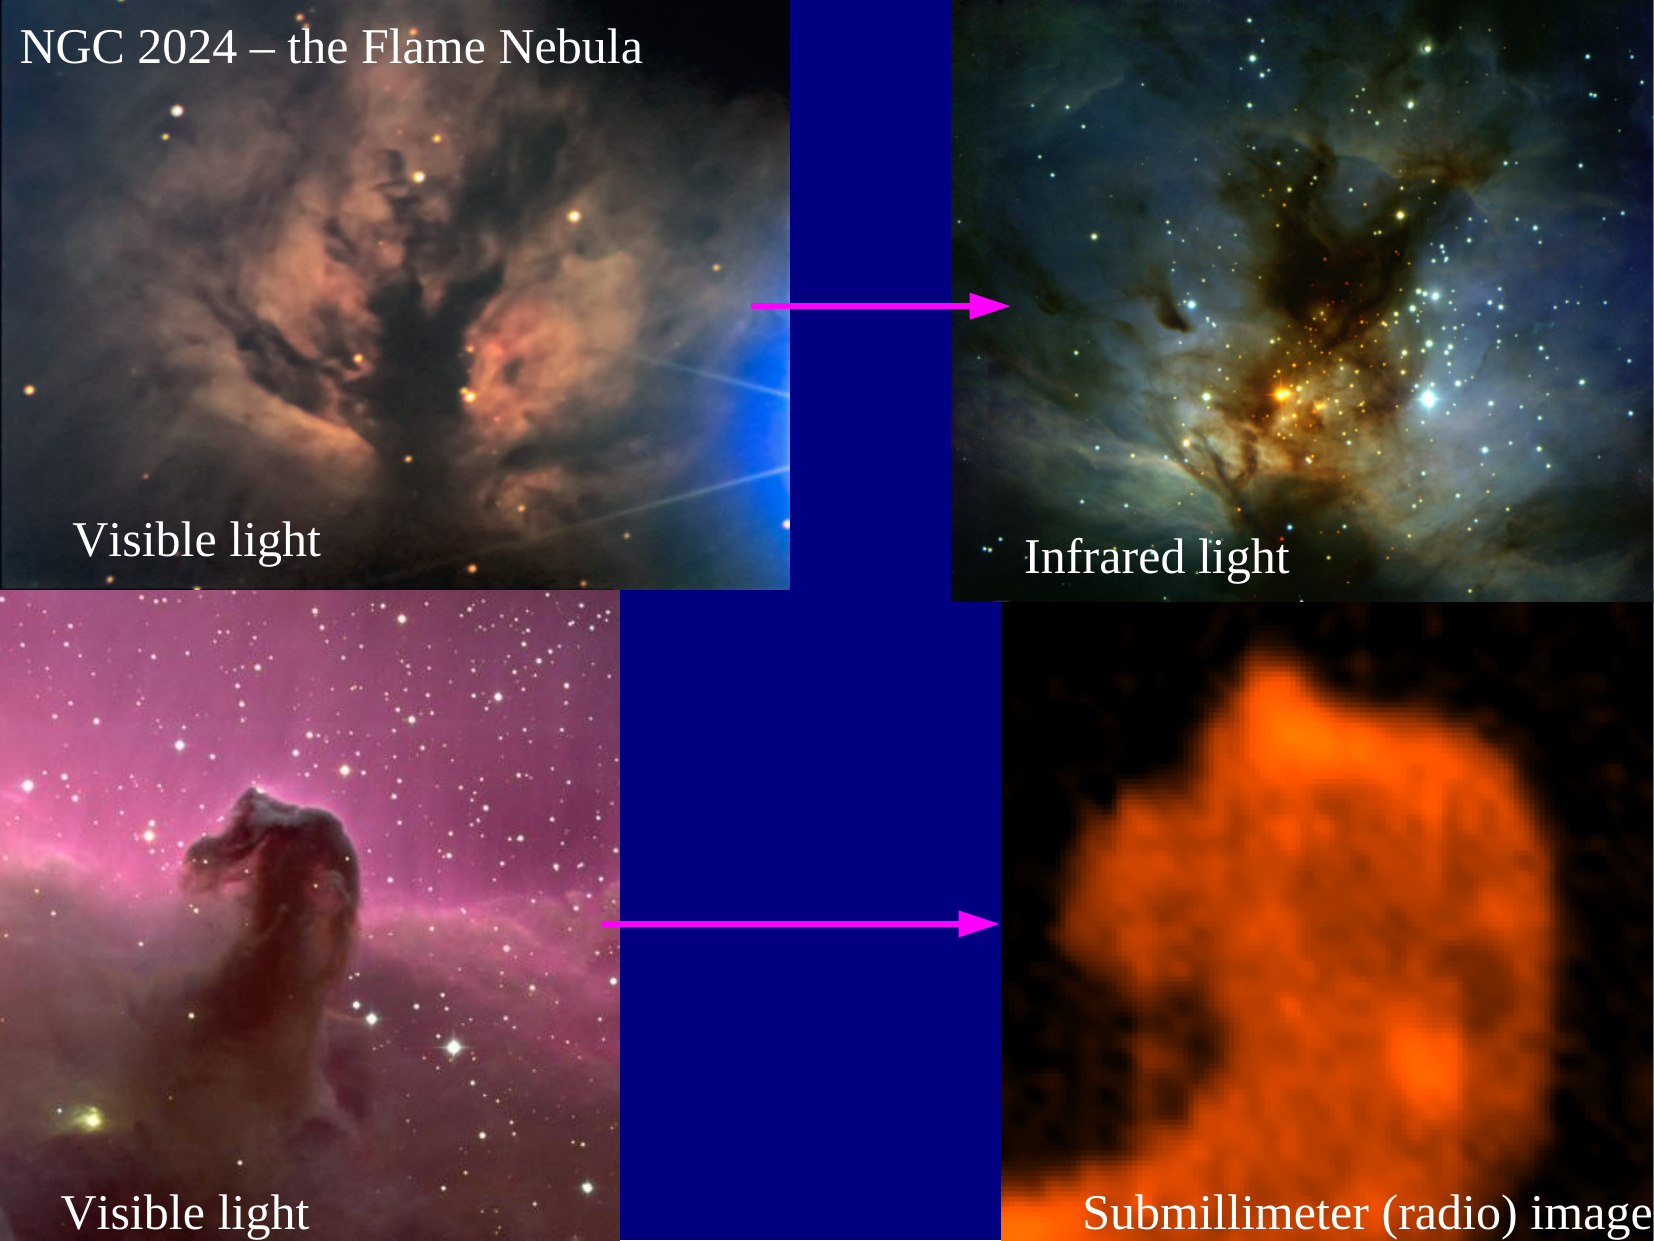

NGC 2024 – the Flame Nebula
Visible light
Infrared light
constellation of Orion
Visible light
Submillimeter (radio) image